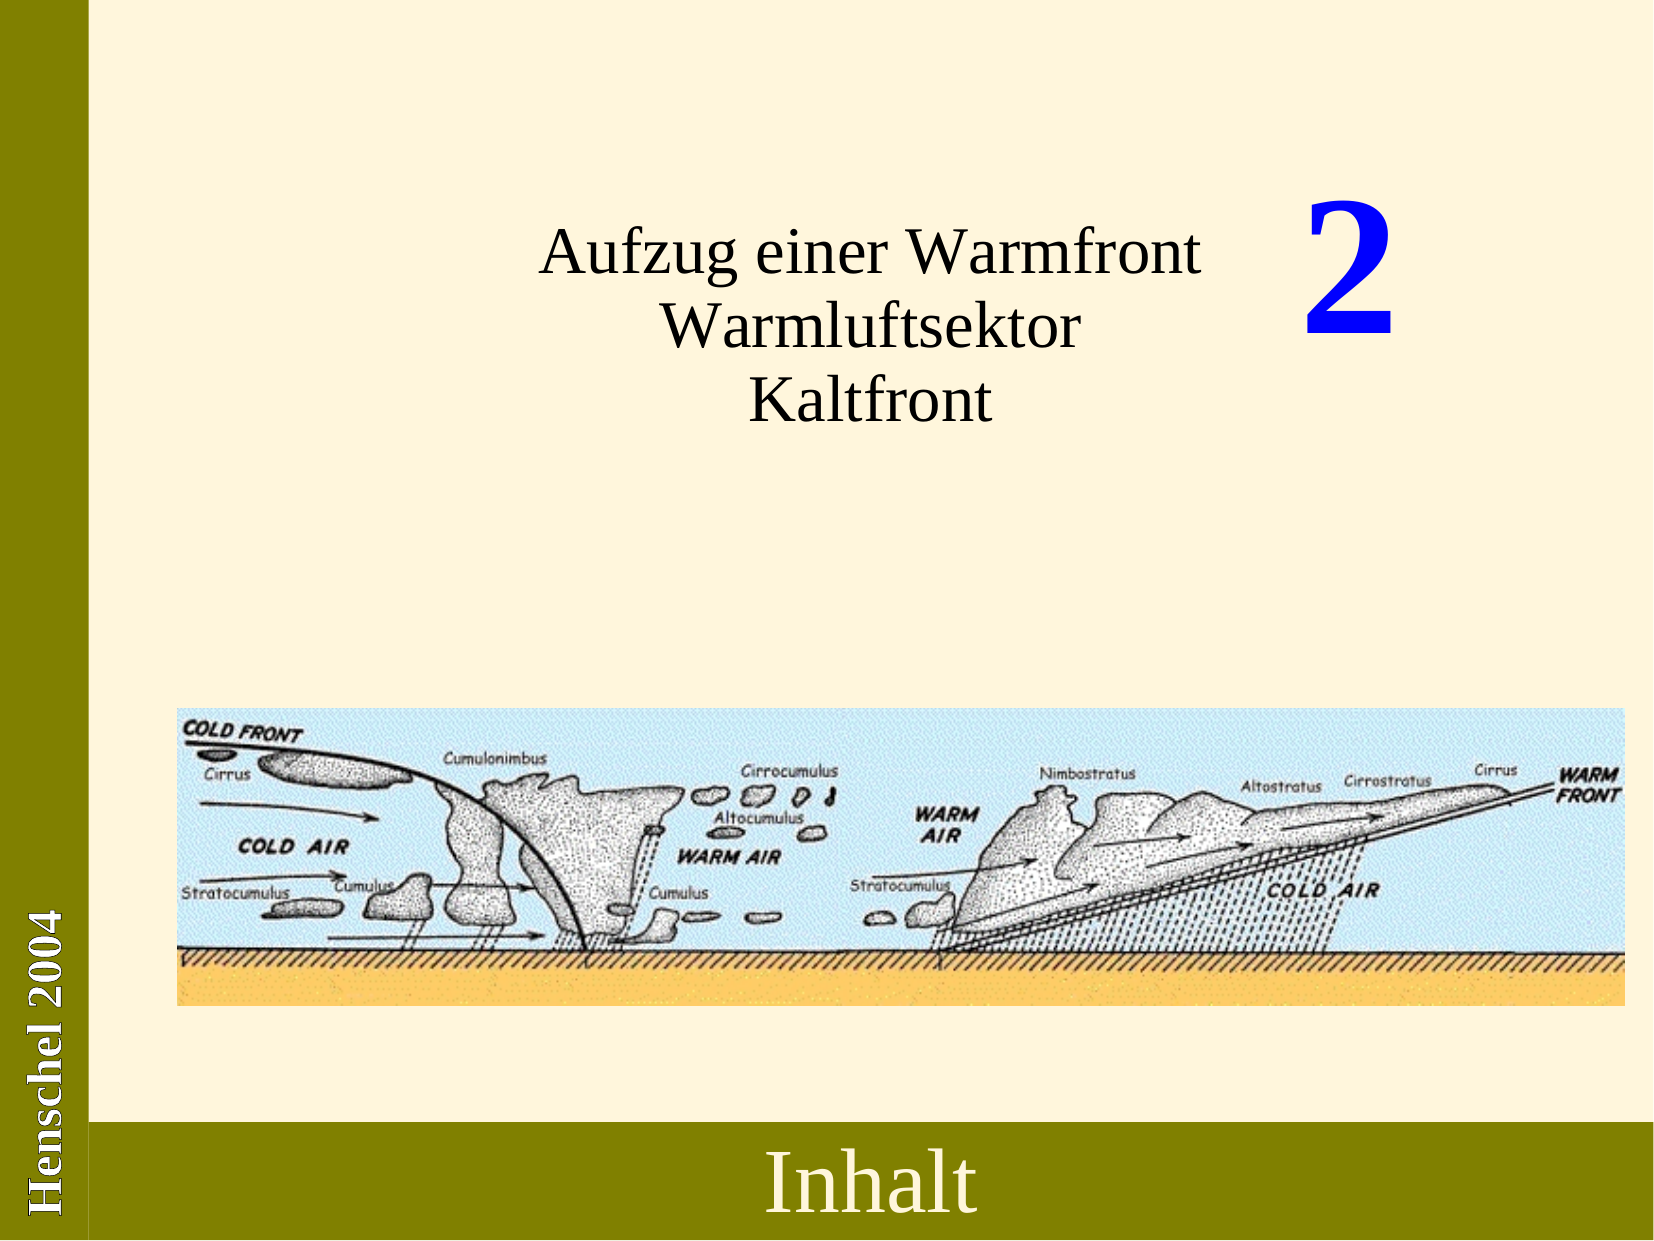

Aufzug einer Warmfront
Warmluftsektor
Kaltfront
# Inhalt